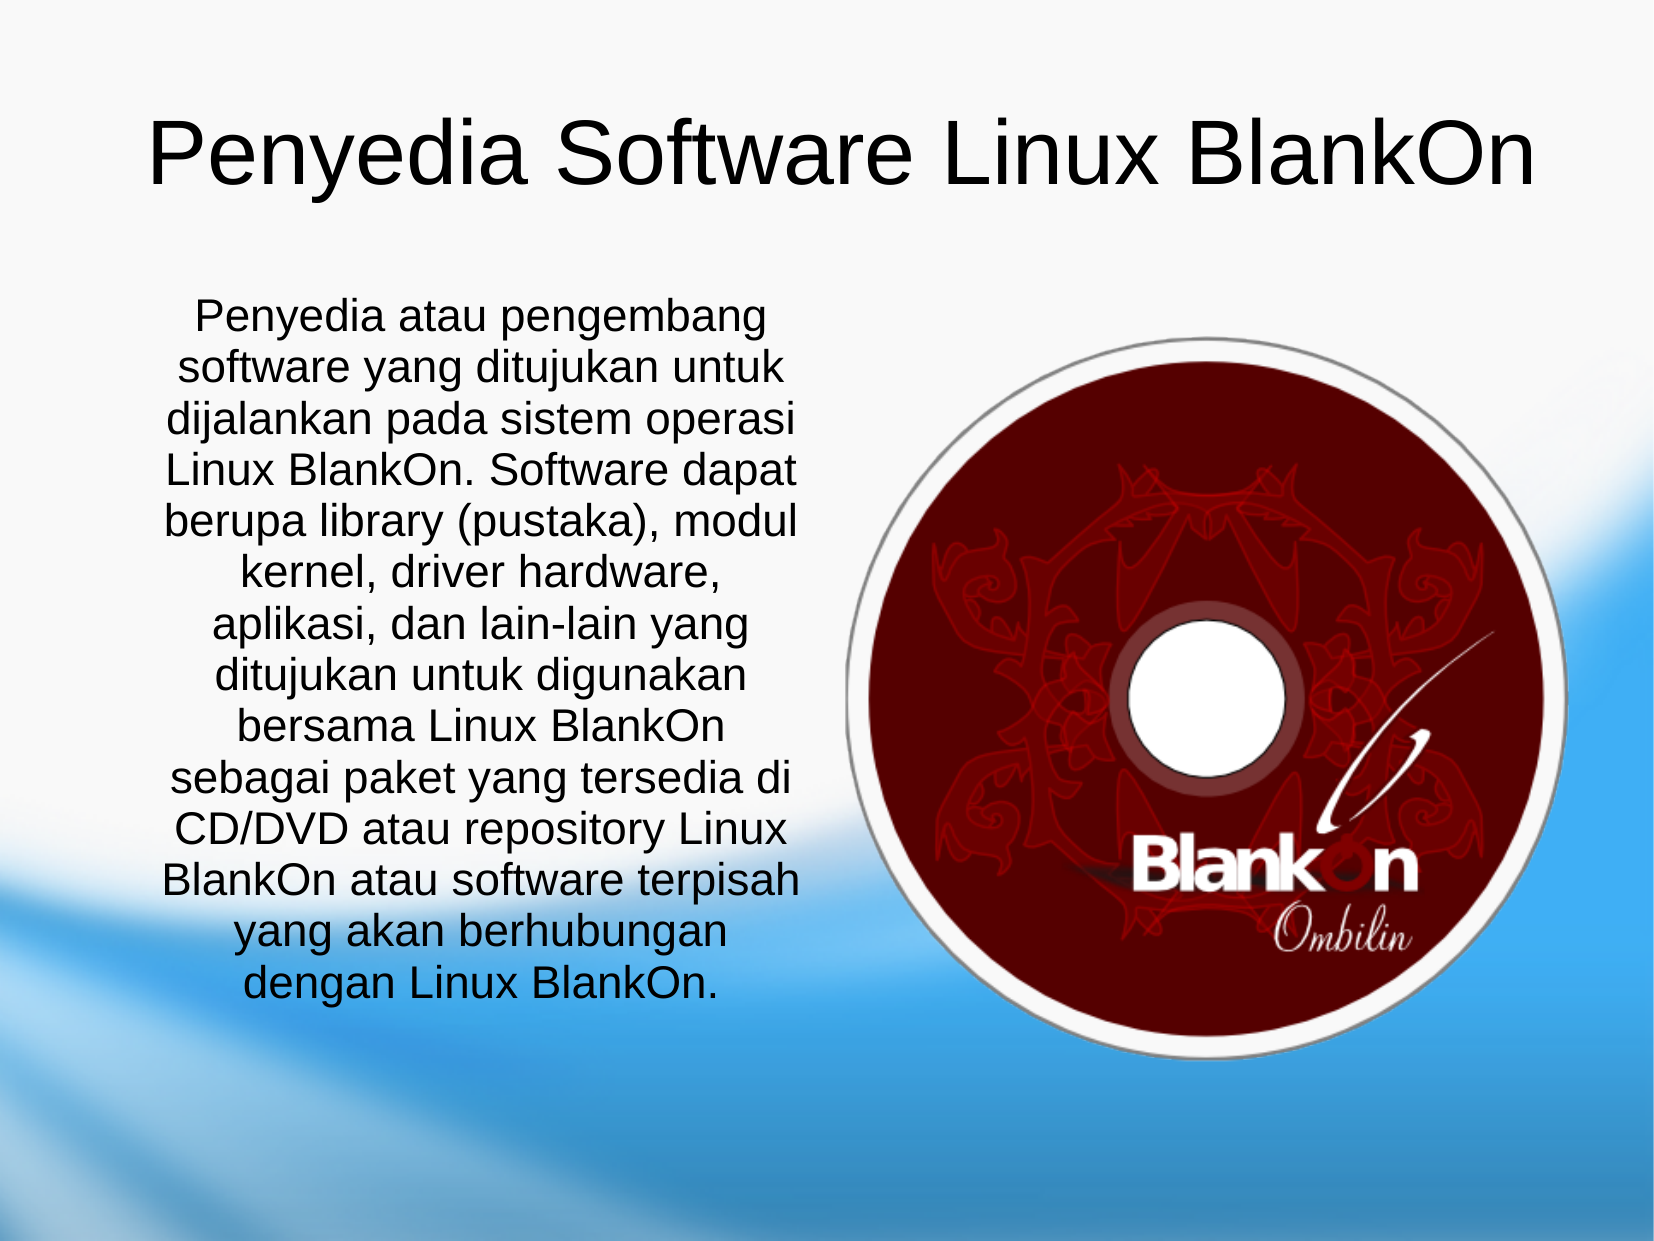

# Penyedia Software Linux BlankOn
Penyedia atau pengembang software yang ditujukan untuk dijalankan pada sistem operasi Linux BlankOn. Software dapat berupa library (pustaka), modul kernel, driver hardware, aplikasi, dan lain-lain yang ditujukan untuk digunakan bersama Linux BlankOn sebagai paket yang tersedia di CD/DVD atau repository Linux BlankOn atau software terpisah yang akan berhubungan dengan Linux BlankOn.